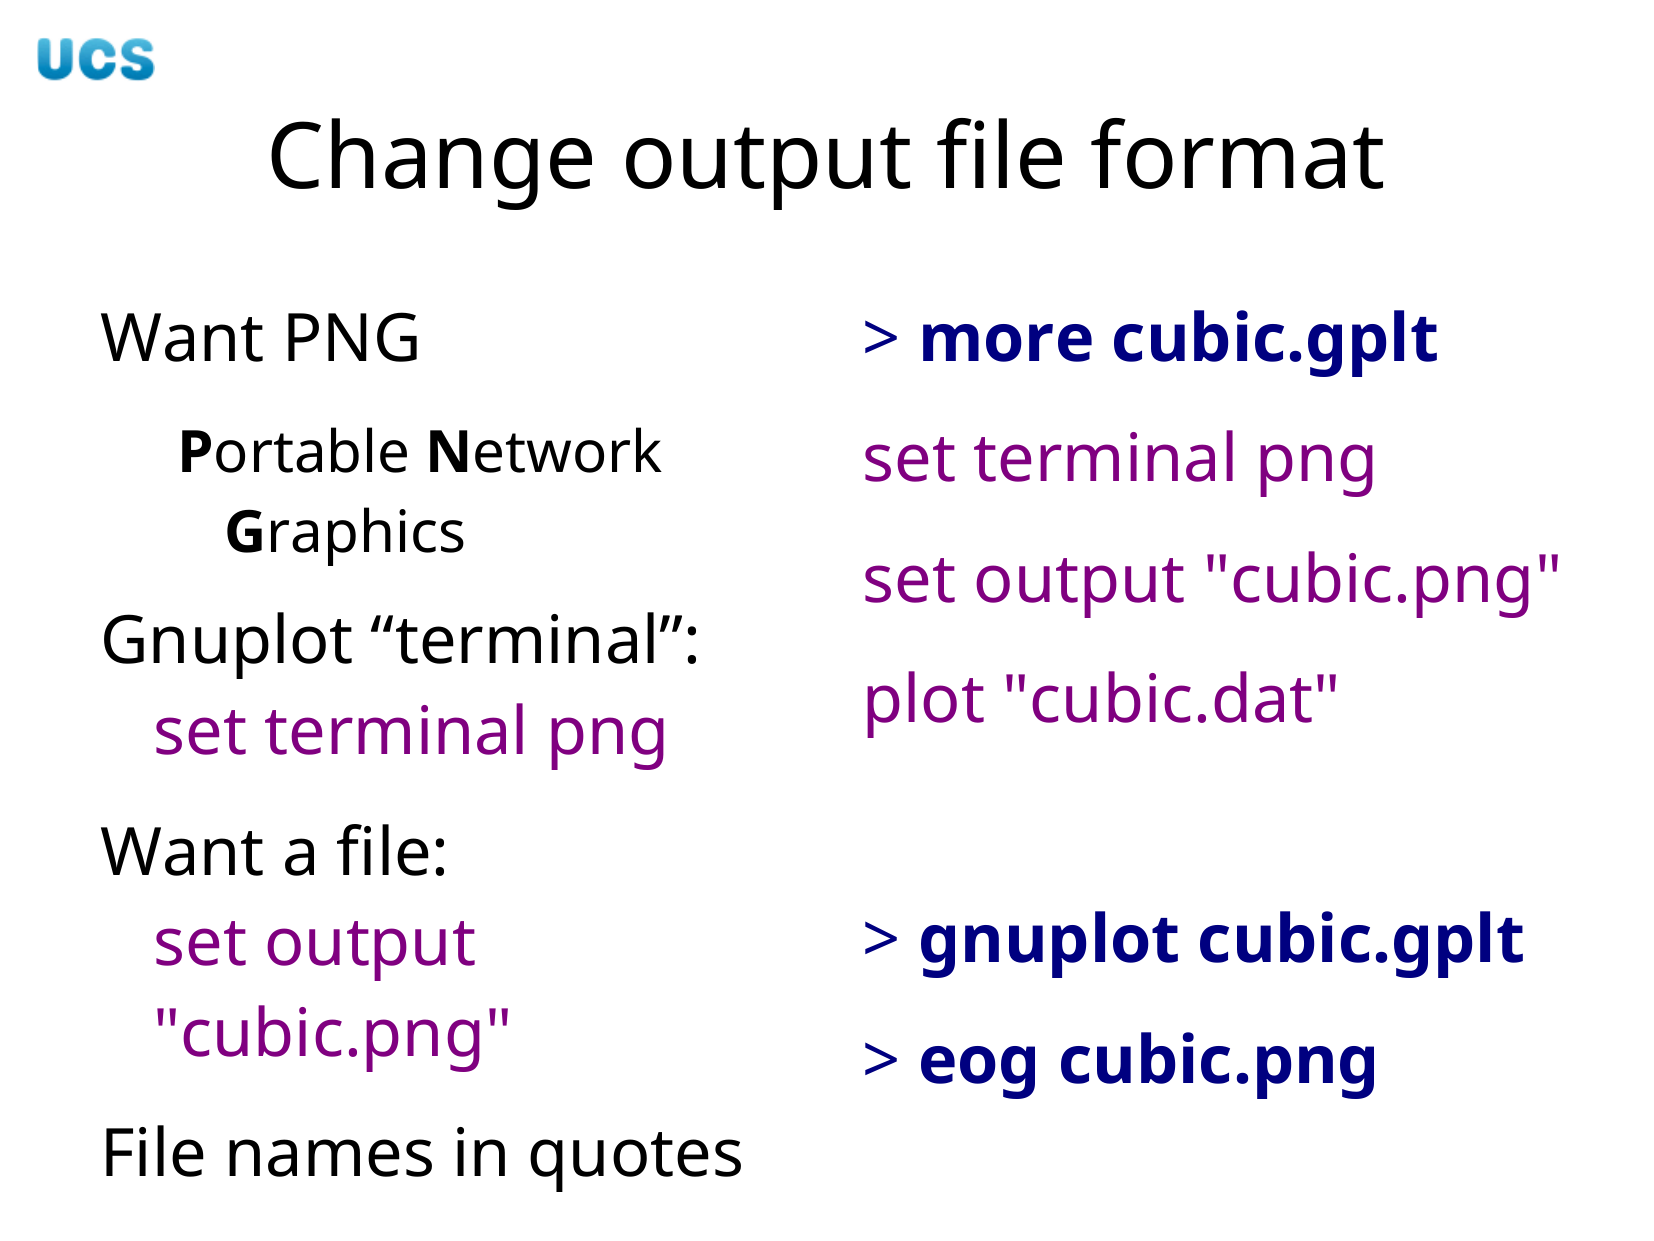

# Change output file format
Want PNG
Portable Network Graphics
Gnuplot “terminal”:
set terminal png
Want a file:
set output "cubic.png"
File names in quotes
Before the plot
> more cubic.gplt
set terminal png
set output "cubic.png"
plot "cubic.dat"
> gnuplot cubic.gplt
> eog cubic.png